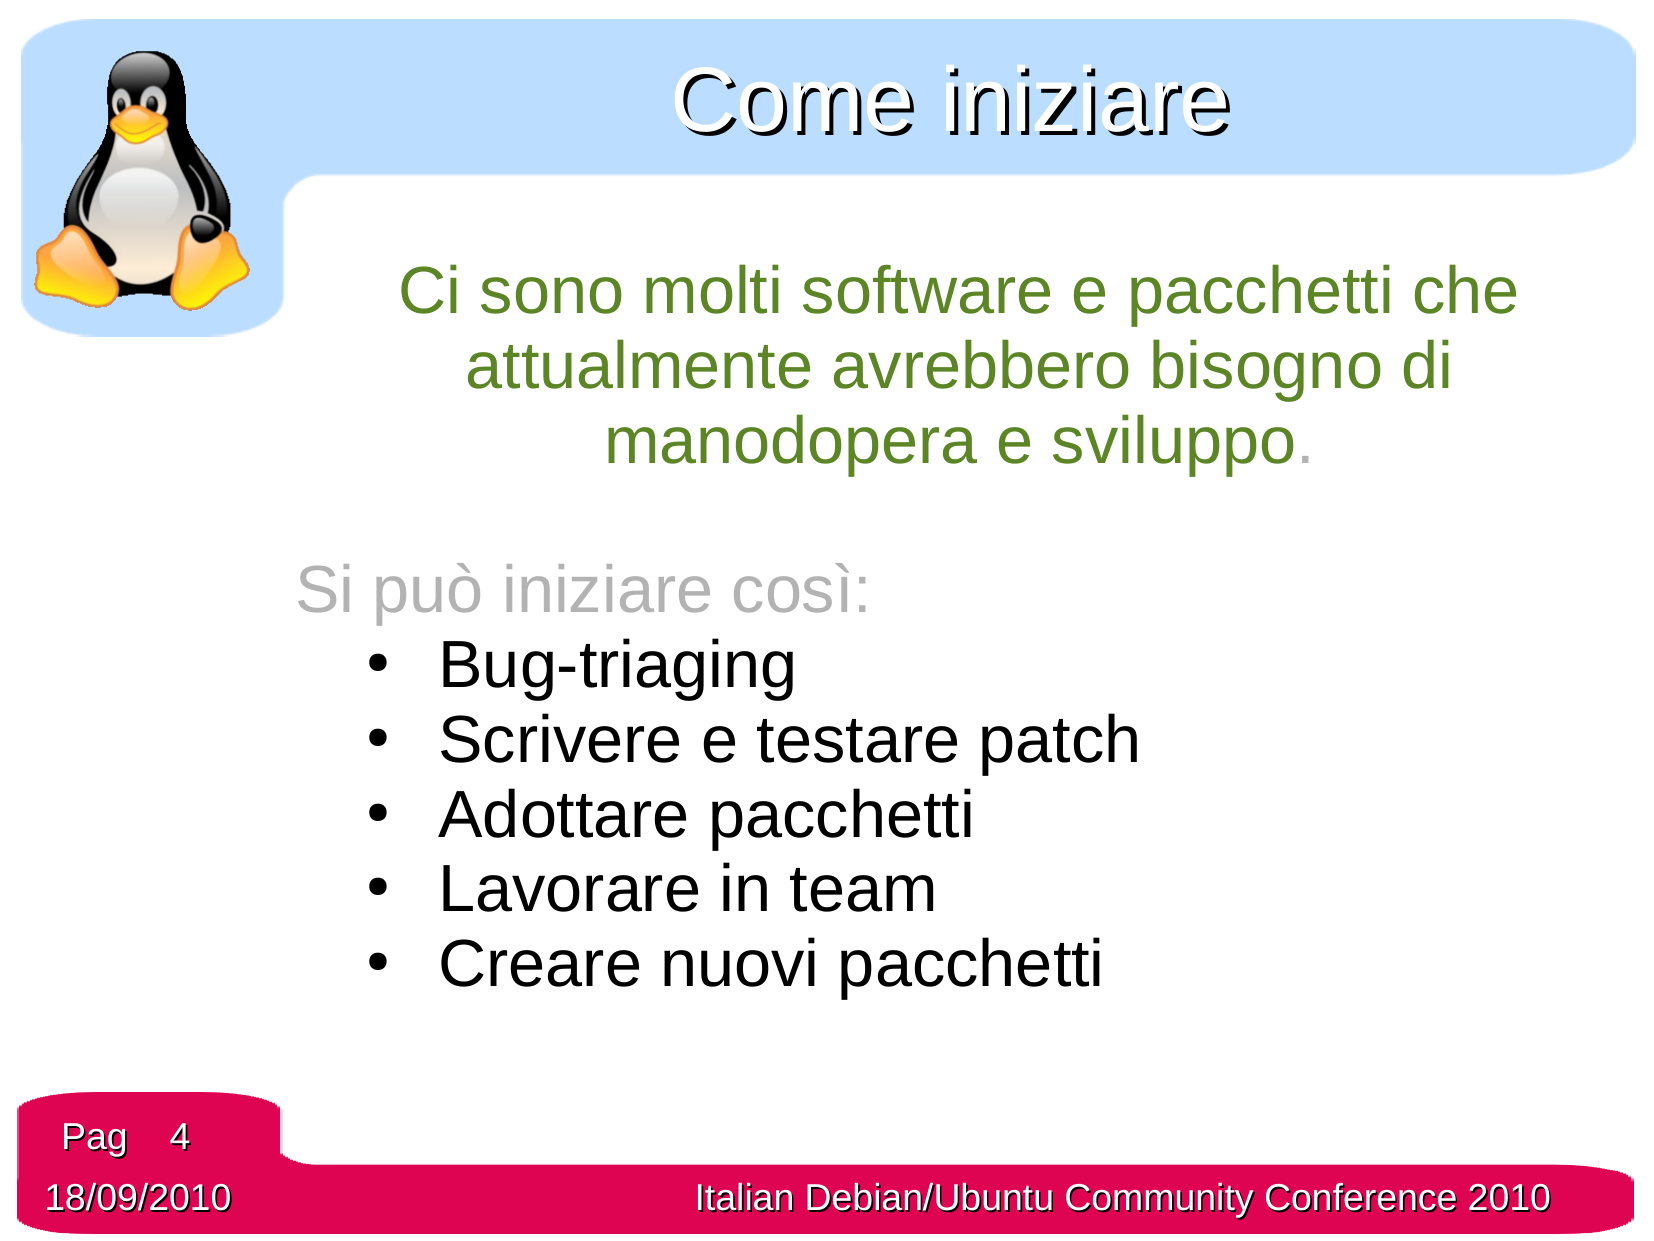

# Come iniziare
Ci sono molti software e pacchetti che attualmente avrebbero bisogno di manodopera e sviluppo.
Si può iniziare così:
 Bug-triaging
 Scrivere e testare patch
 Adottare pacchetti
 Lavorare in team
 Creare nuovi pacchetti
Pag
Italian Debian/Ubuntu Community Conference 2010
18/09/2010